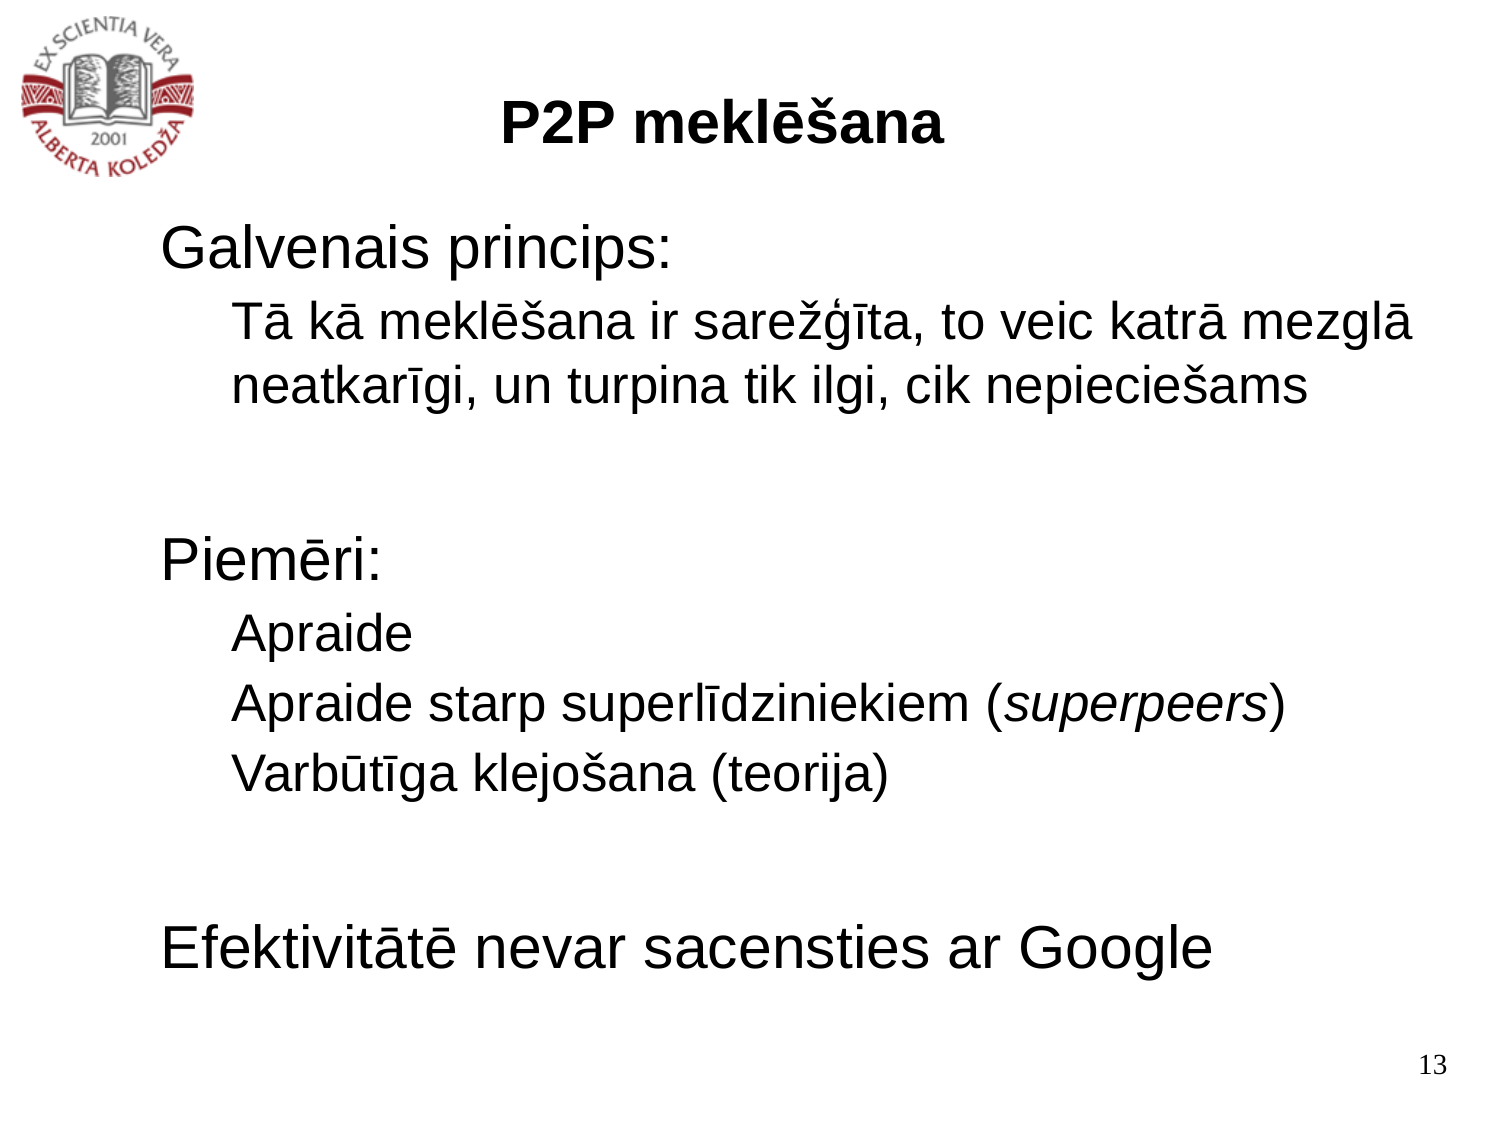

# P2P meklēšana
Galvenais princips:
Tā kā meklēšana ir sarežģīta, to veic katrā mezglā neatkarīgi, un turpina tik ilgi, cik nepieciešams
Piemēri:
Apraide
Apraide starp superlīdziniekiem (superpeers)
Varbūtīga klejošana (teorija)
Efektivitātē nevar sacensties ar Google